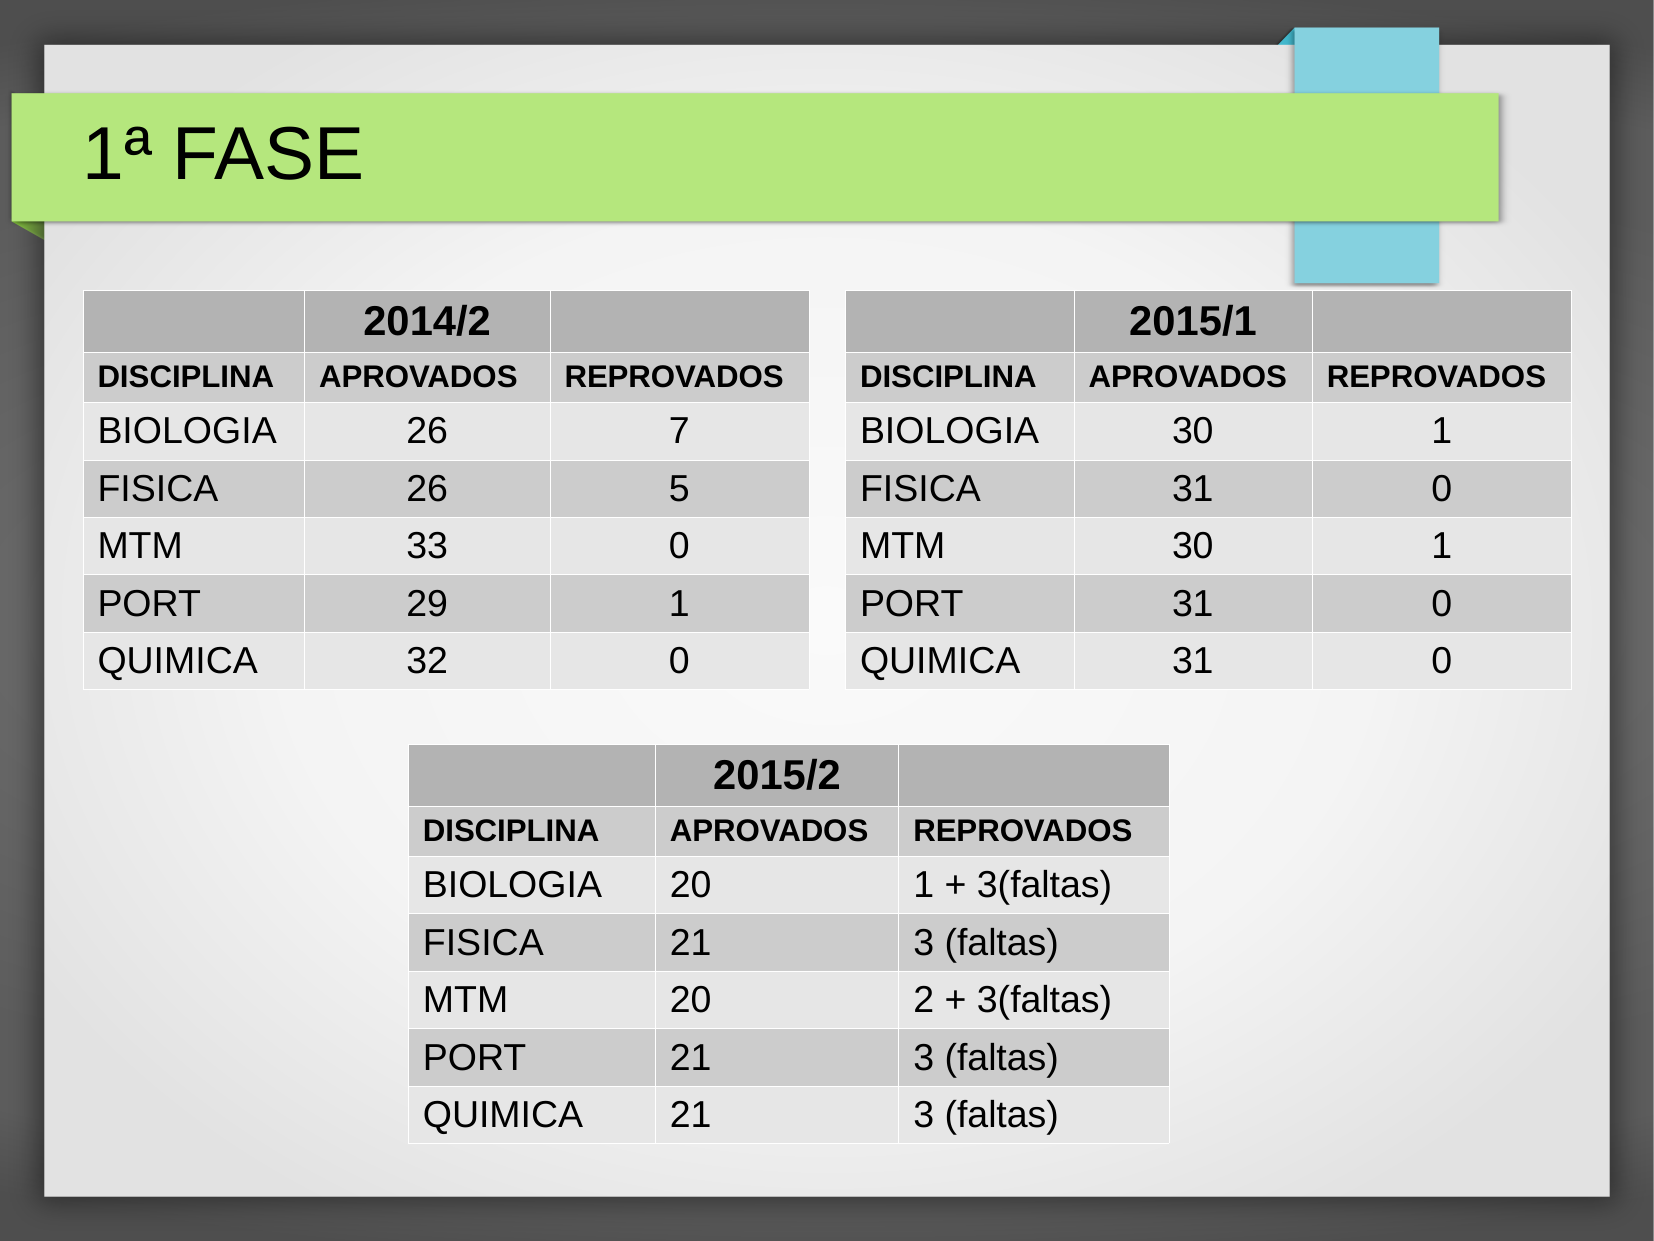

# 1ª FASE
| | 2014/2 | |
| --- | --- | --- |
| DISCIPLINA | APROVADOS | REPROVADOS |
| BIOLOGIA | 26 | 7 |
| FISICA | 26 | 5 |
| MTM | 33 | 0 |
| PORT | 29 | 1 |
| QUIMICA | 32 | 0 |
| | 2015/1 | |
| --- | --- | --- |
| DISCIPLINA | APROVADOS | REPROVADOS |
| BIOLOGIA | 30 | 1 |
| FISICA | 31 | 0 |
| MTM | 30 | 1 |
| PORT | 31 | 0 |
| QUIMICA | 31 | 0 |
| | 2015/2 | |
| --- | --- | --- |
| DISCIPLINA | APROVADOS | REPROVADOS |
| BIOLOGIA | 20 | 1 + 3(faltas) |
| FISICA | 21 | 3 (faltas) |
| MTM | 20 | 2 + 3(faltas) |
| PORT | 21 | 3 (faltas) |
| QUIMICA | 21 | 3 (faltas) |